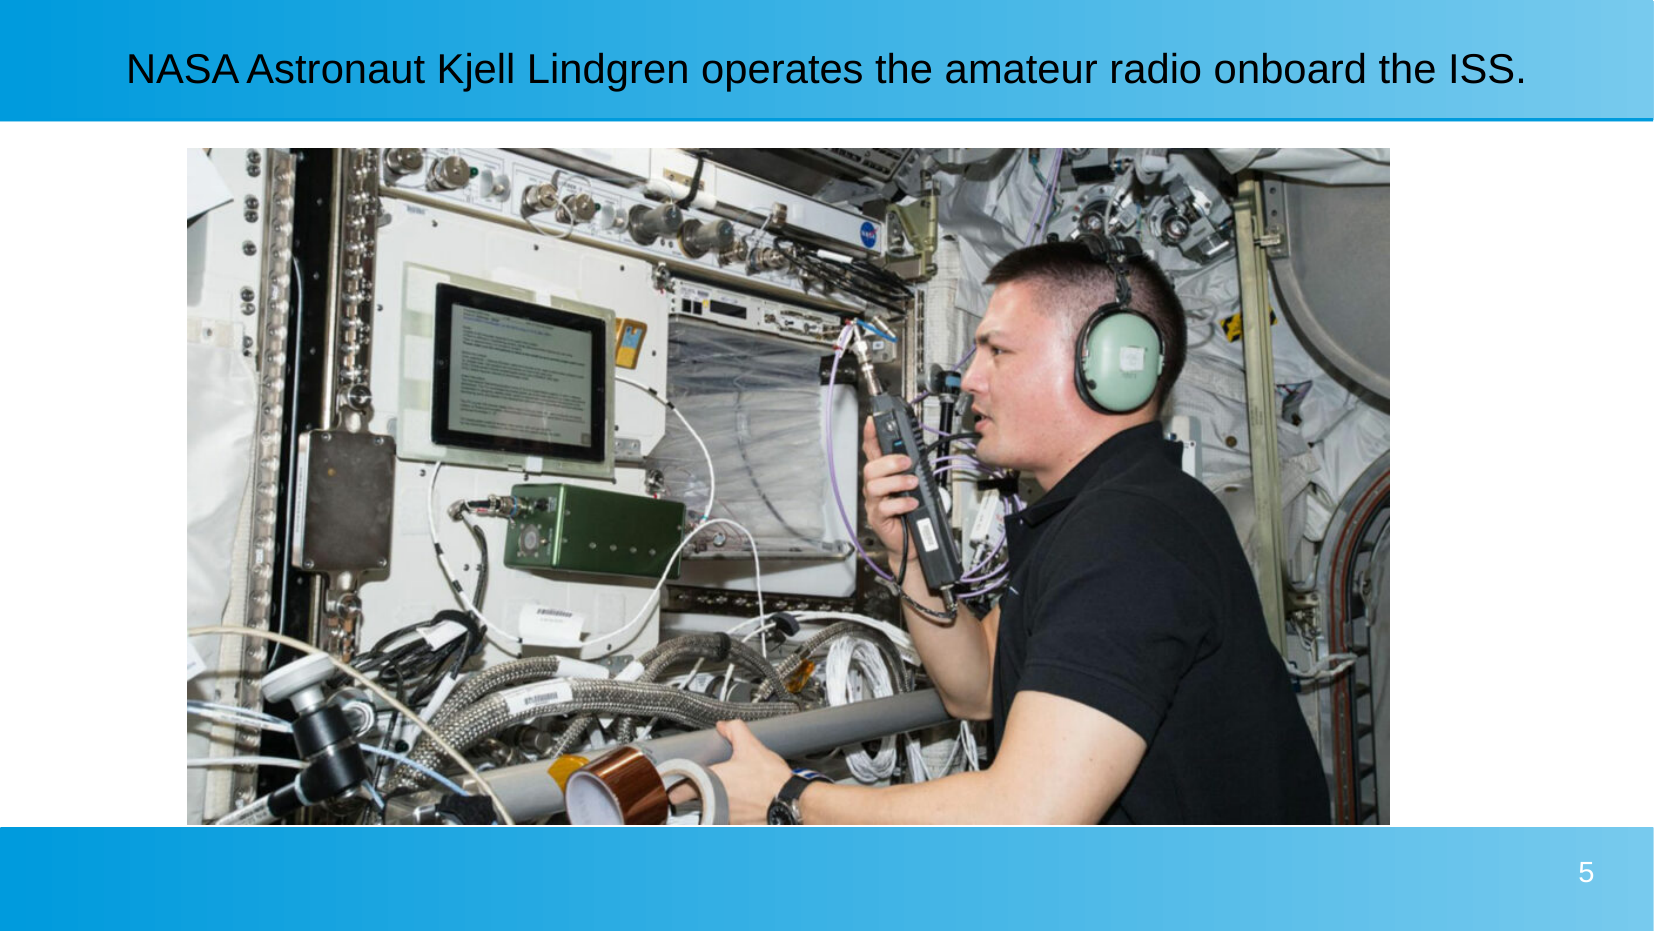

# NASA Astronaut Kjell Lindgren operates the amateur radio onboard the ISS.
5